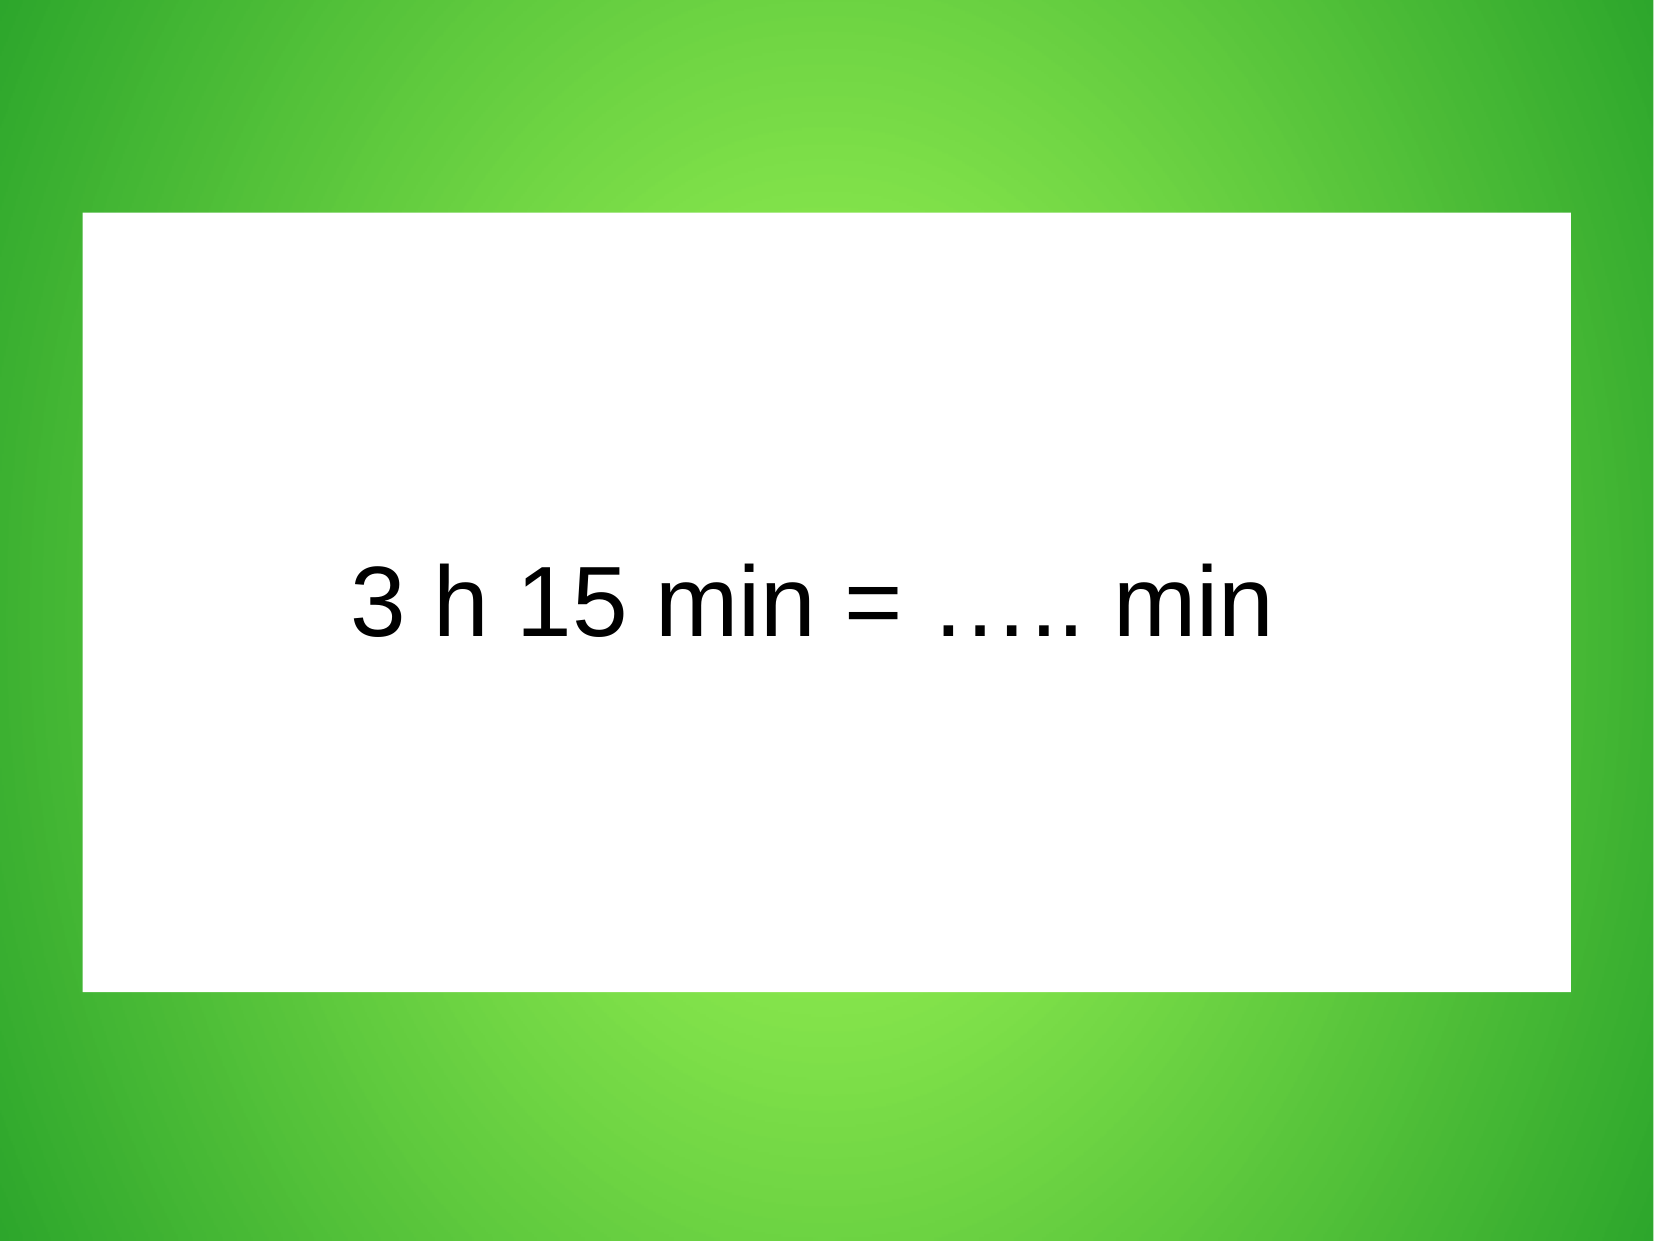

# 3 h 15 min = ….. min